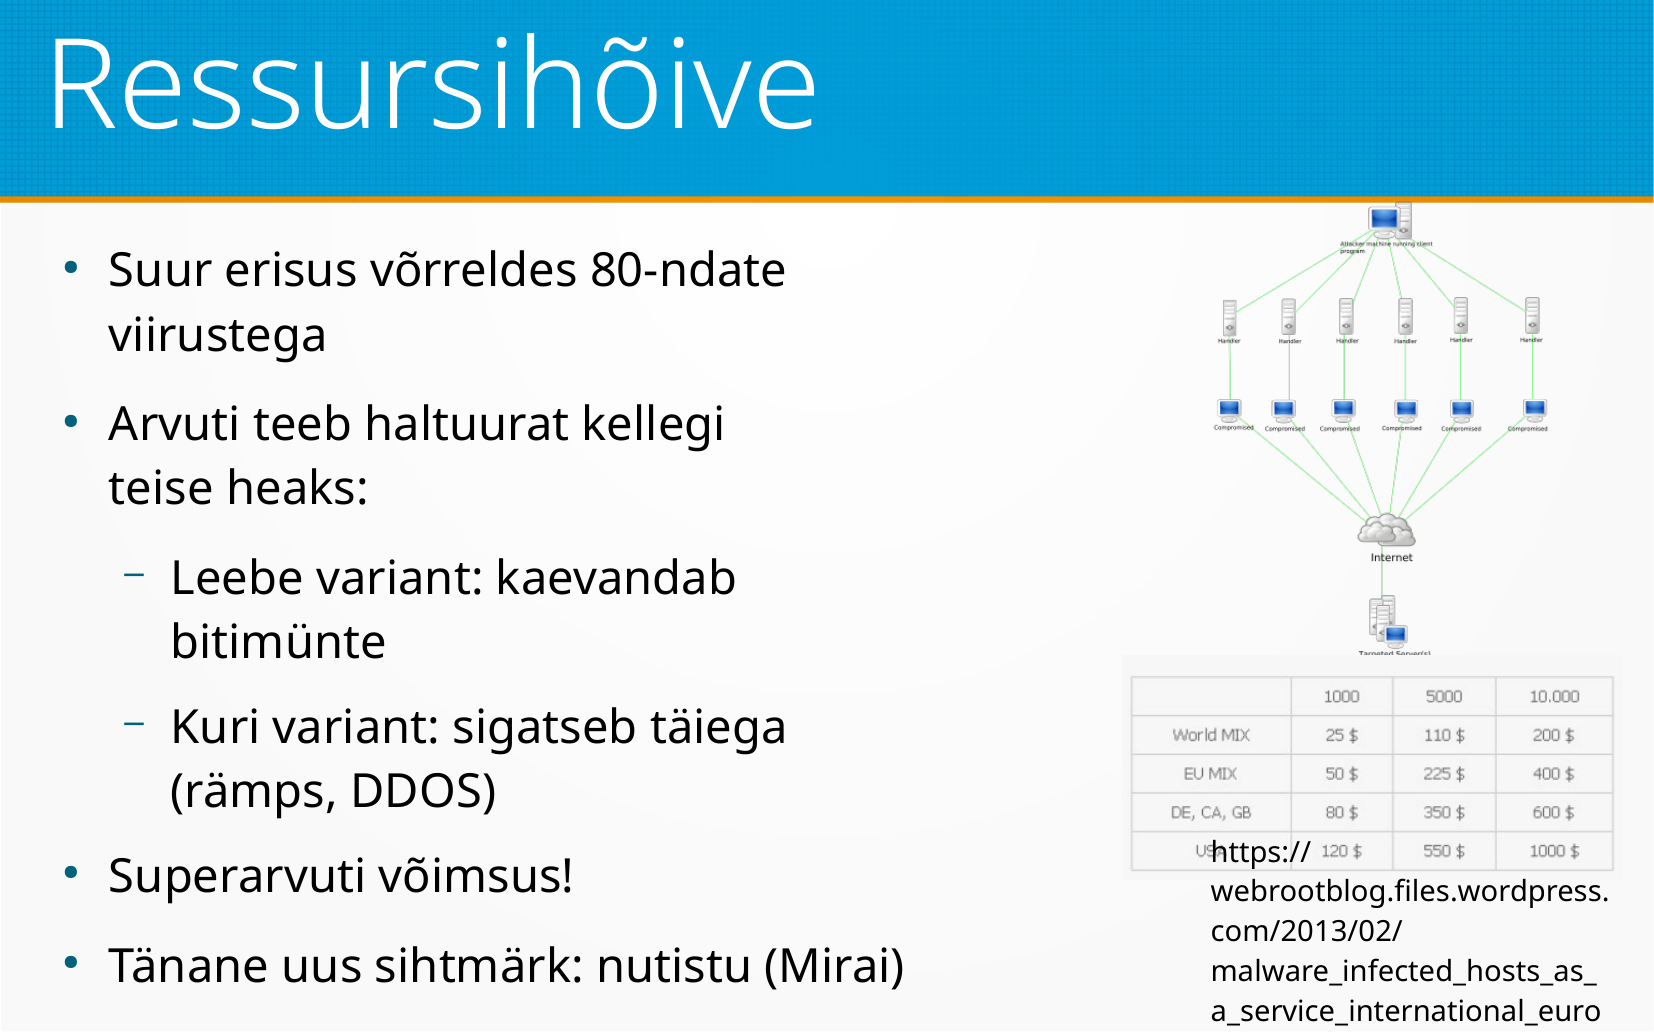

# Ressursihõive
Suur erisus võrreldes 80-ndate
viirustega
Arvuti teeb haltuurat kellegi
teise heaks:
Leebe variant: kaevandab
bitimünte
Kuri variant: sigatseb täiega
(rämps, DDOS)
Superarvuti võimsus!
Tänane uus sihtmärk: nutistu (Mirai)
https://webrootblog.files.wordpress.com/2013/02/malware_infected_hosts_as_a_service_international_europe_usa1.jpg